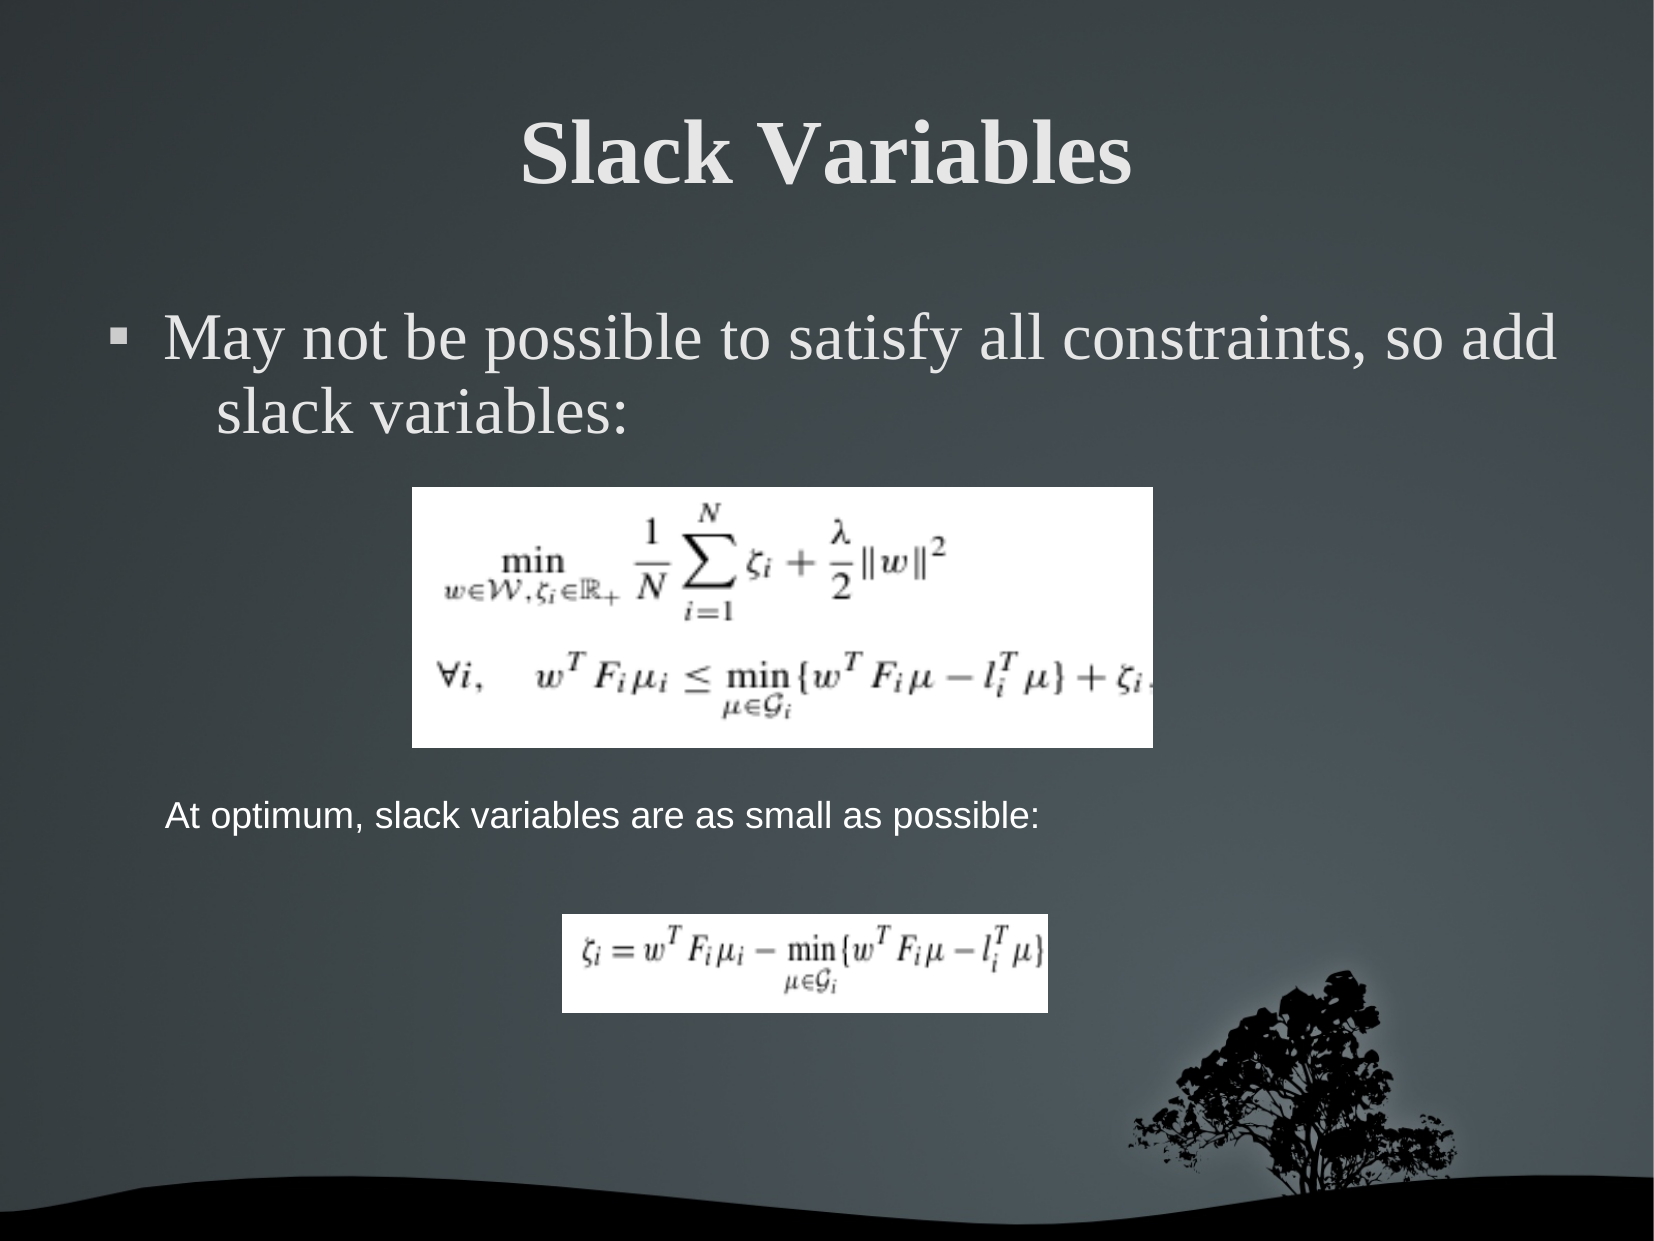

# Slack Variables
May not be possible to satisfy all constraints, so add slack variables:
At optimum, slack variables are as small as possible: